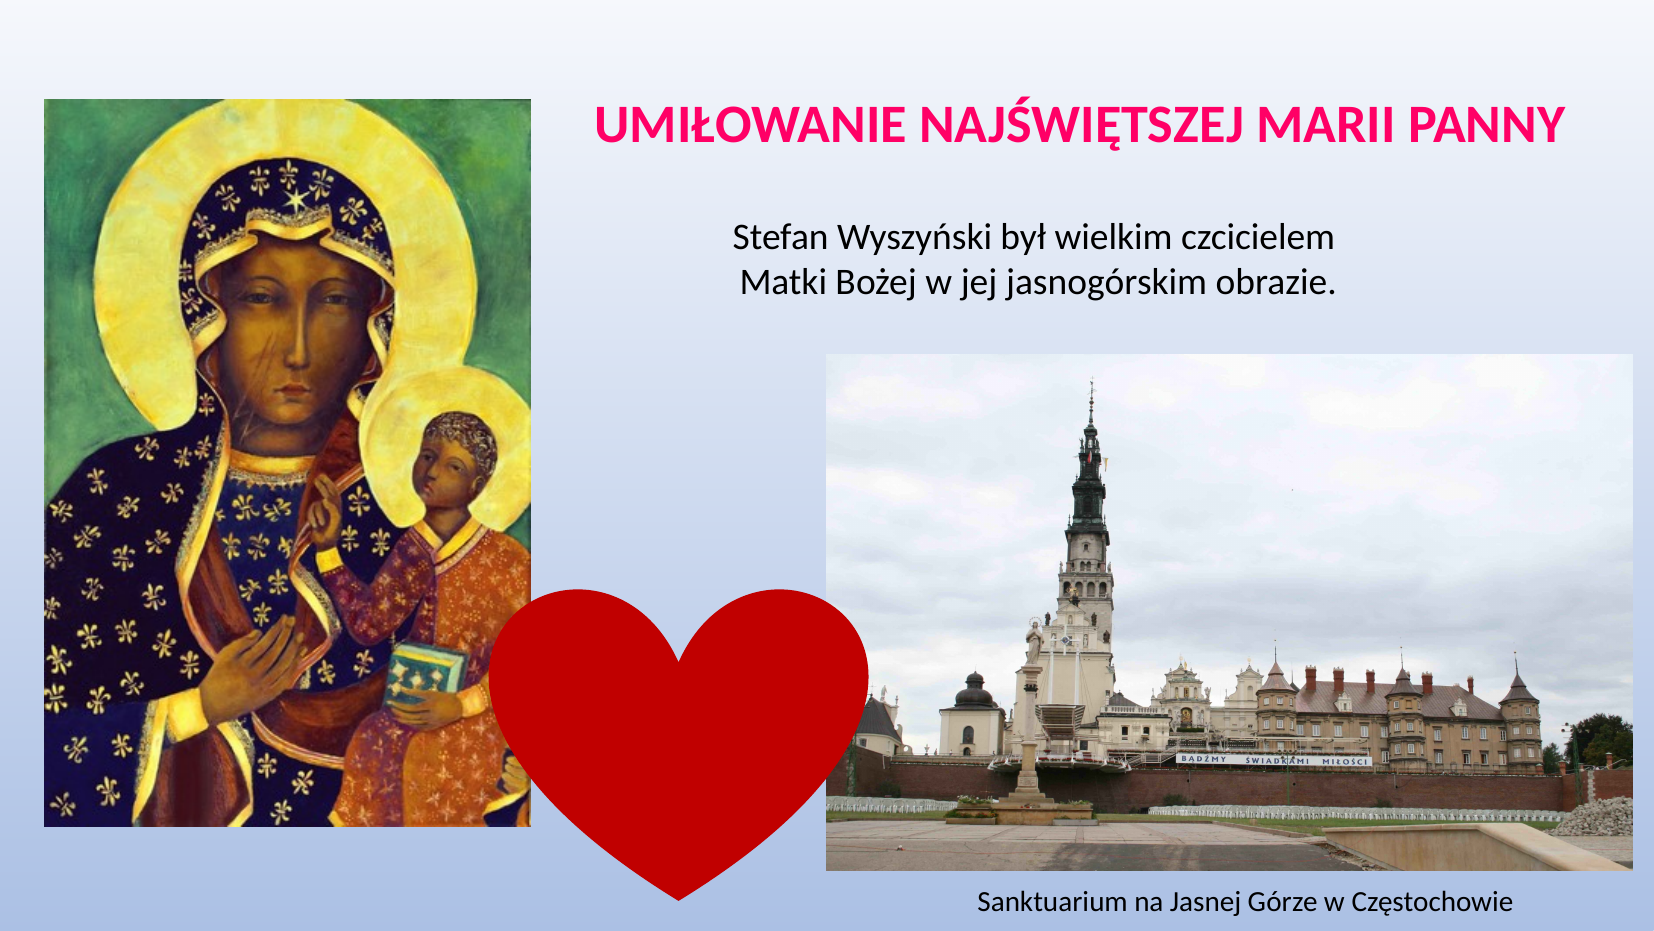

UMIŁOWANIE NAJŚWIĘTSZEJ MARII PANNY
Stefan Wyszyński był wielkim czcicielem
Matki Bożej w jej jasnogórskim obrazie.
Sanktuarium na Jasnej Górze w Częstochowie